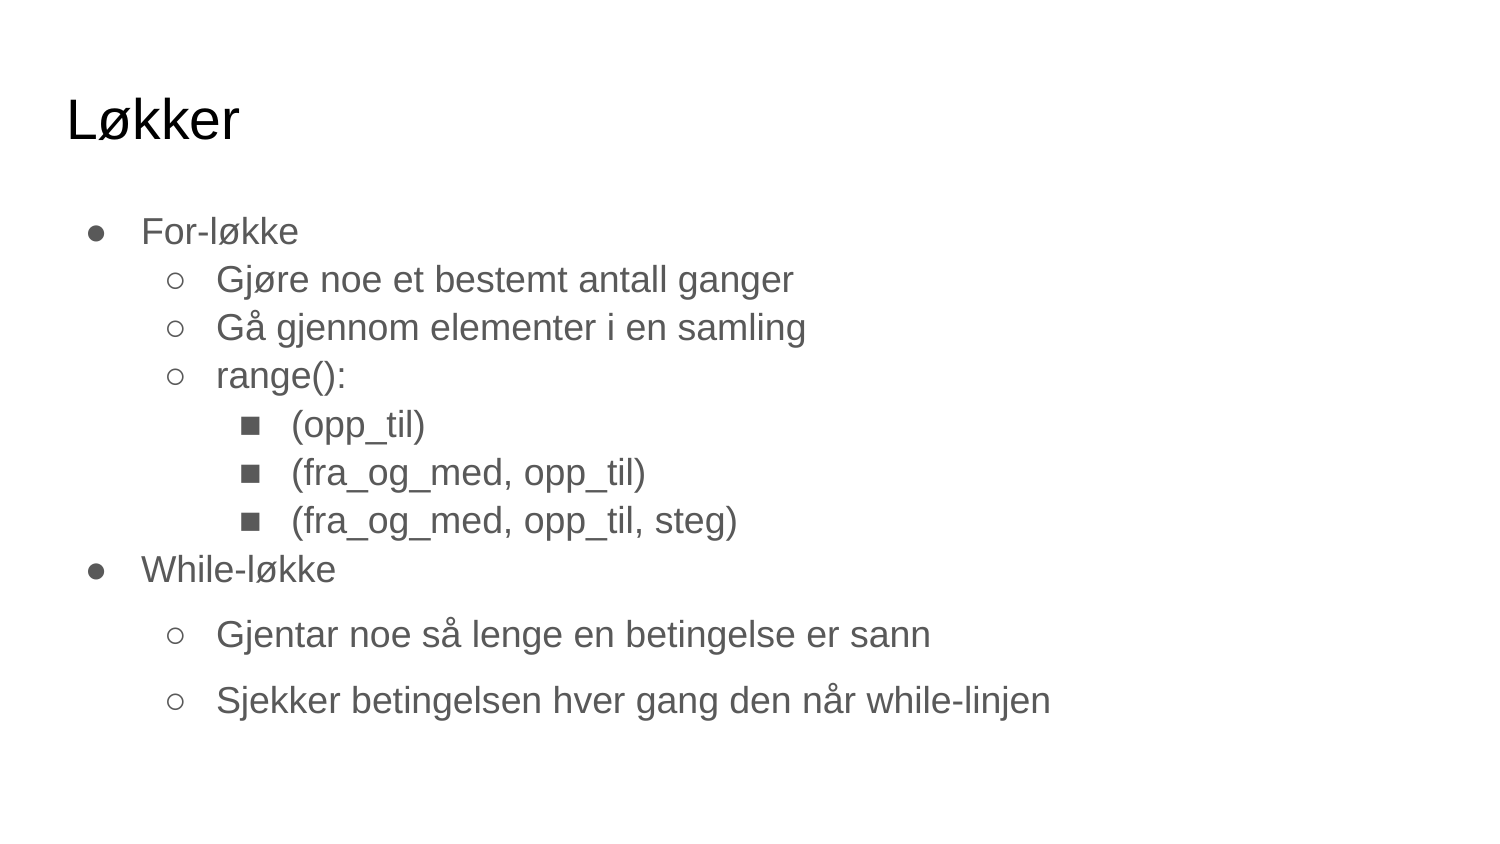

# Løkker
For-løkke
Gjøre noe et bestemt antall ganger
Gå gjennom elementer i en samling
range():
(opp_til)
(fra_og_med, opp_til)
(fra_og_med, opp_til, steg)
While-løkke
Gjentar noe så lenge en betingelse er sann
Sjekker betingelsen hver gang den når while-linjen